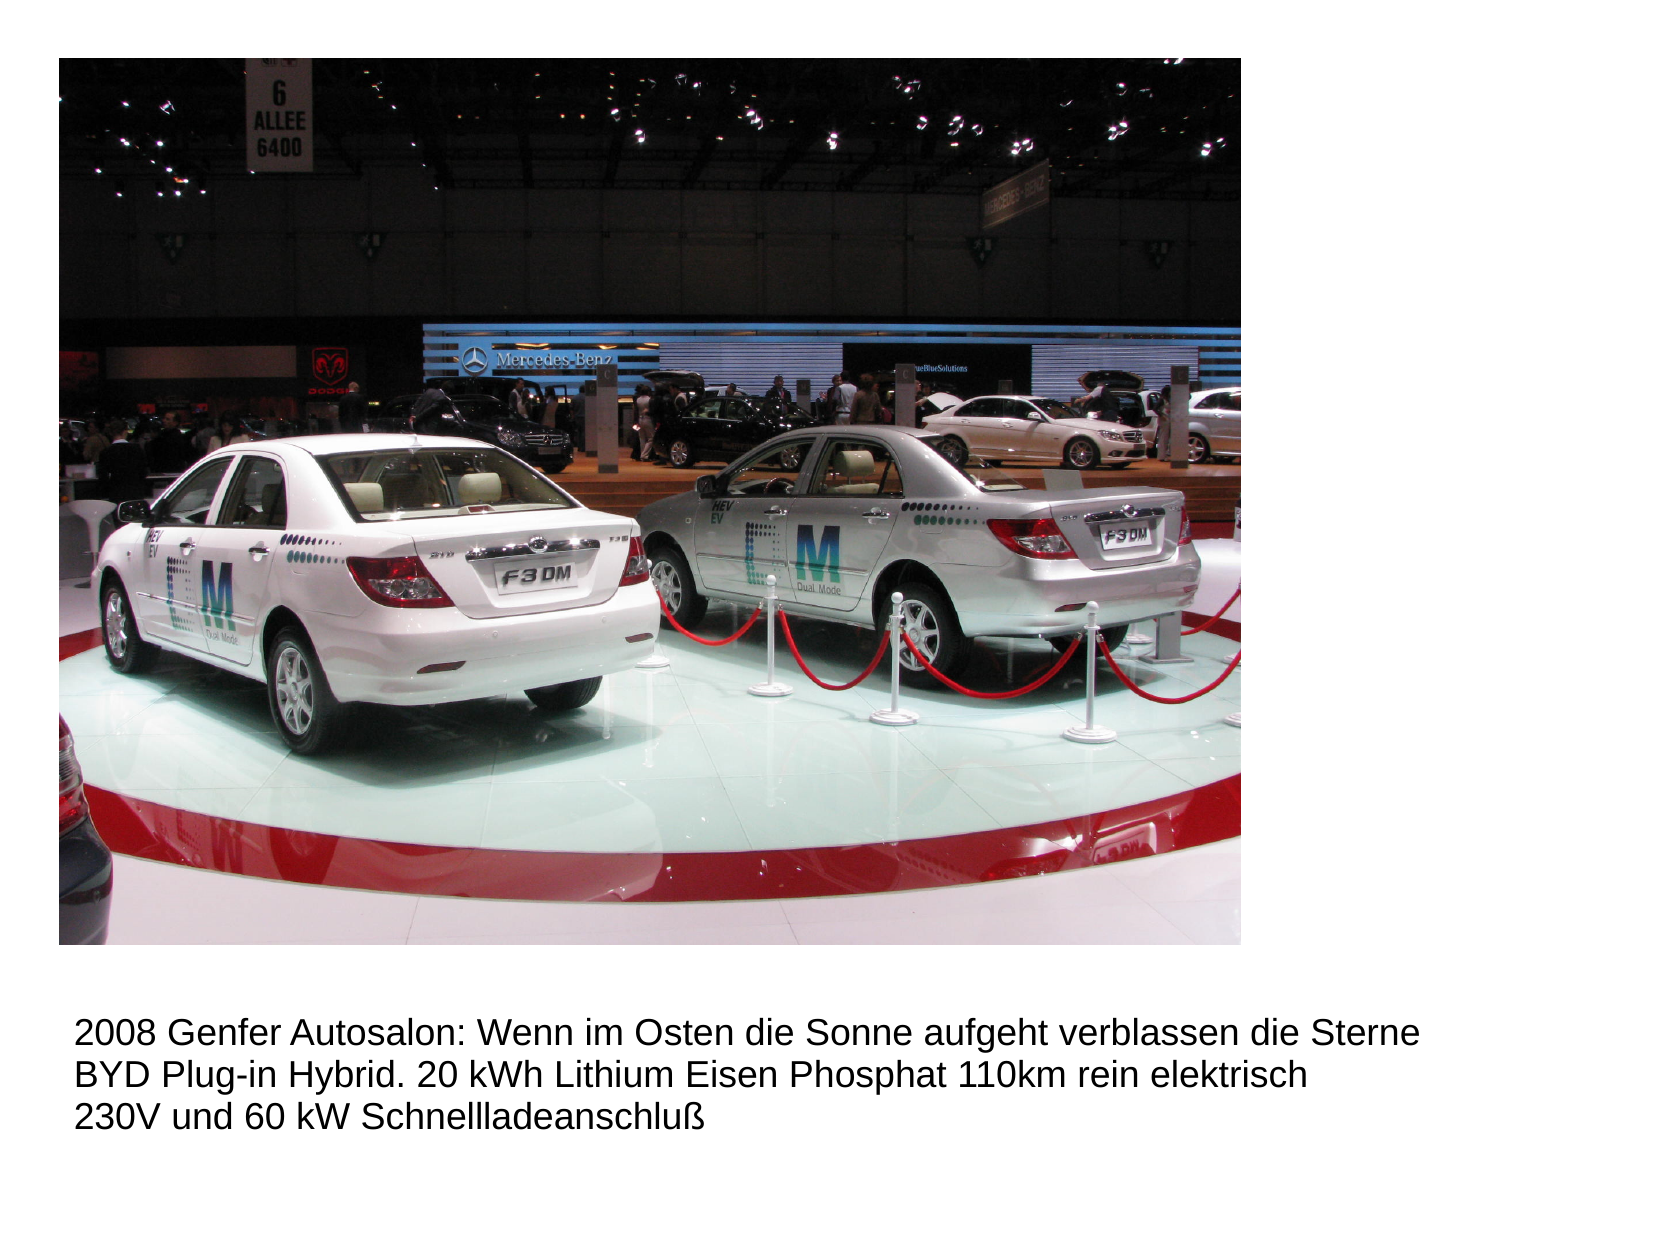

2008 Genfer Autosalon: Wenn im Osten die Sonne aufgeht verblassen die Sterne
BYD Plug-in Hybrid. 20 kWh Lithium Eisen Phosphat 110km rein elektrisch
230V und 60 kW Schnellladeanschluß